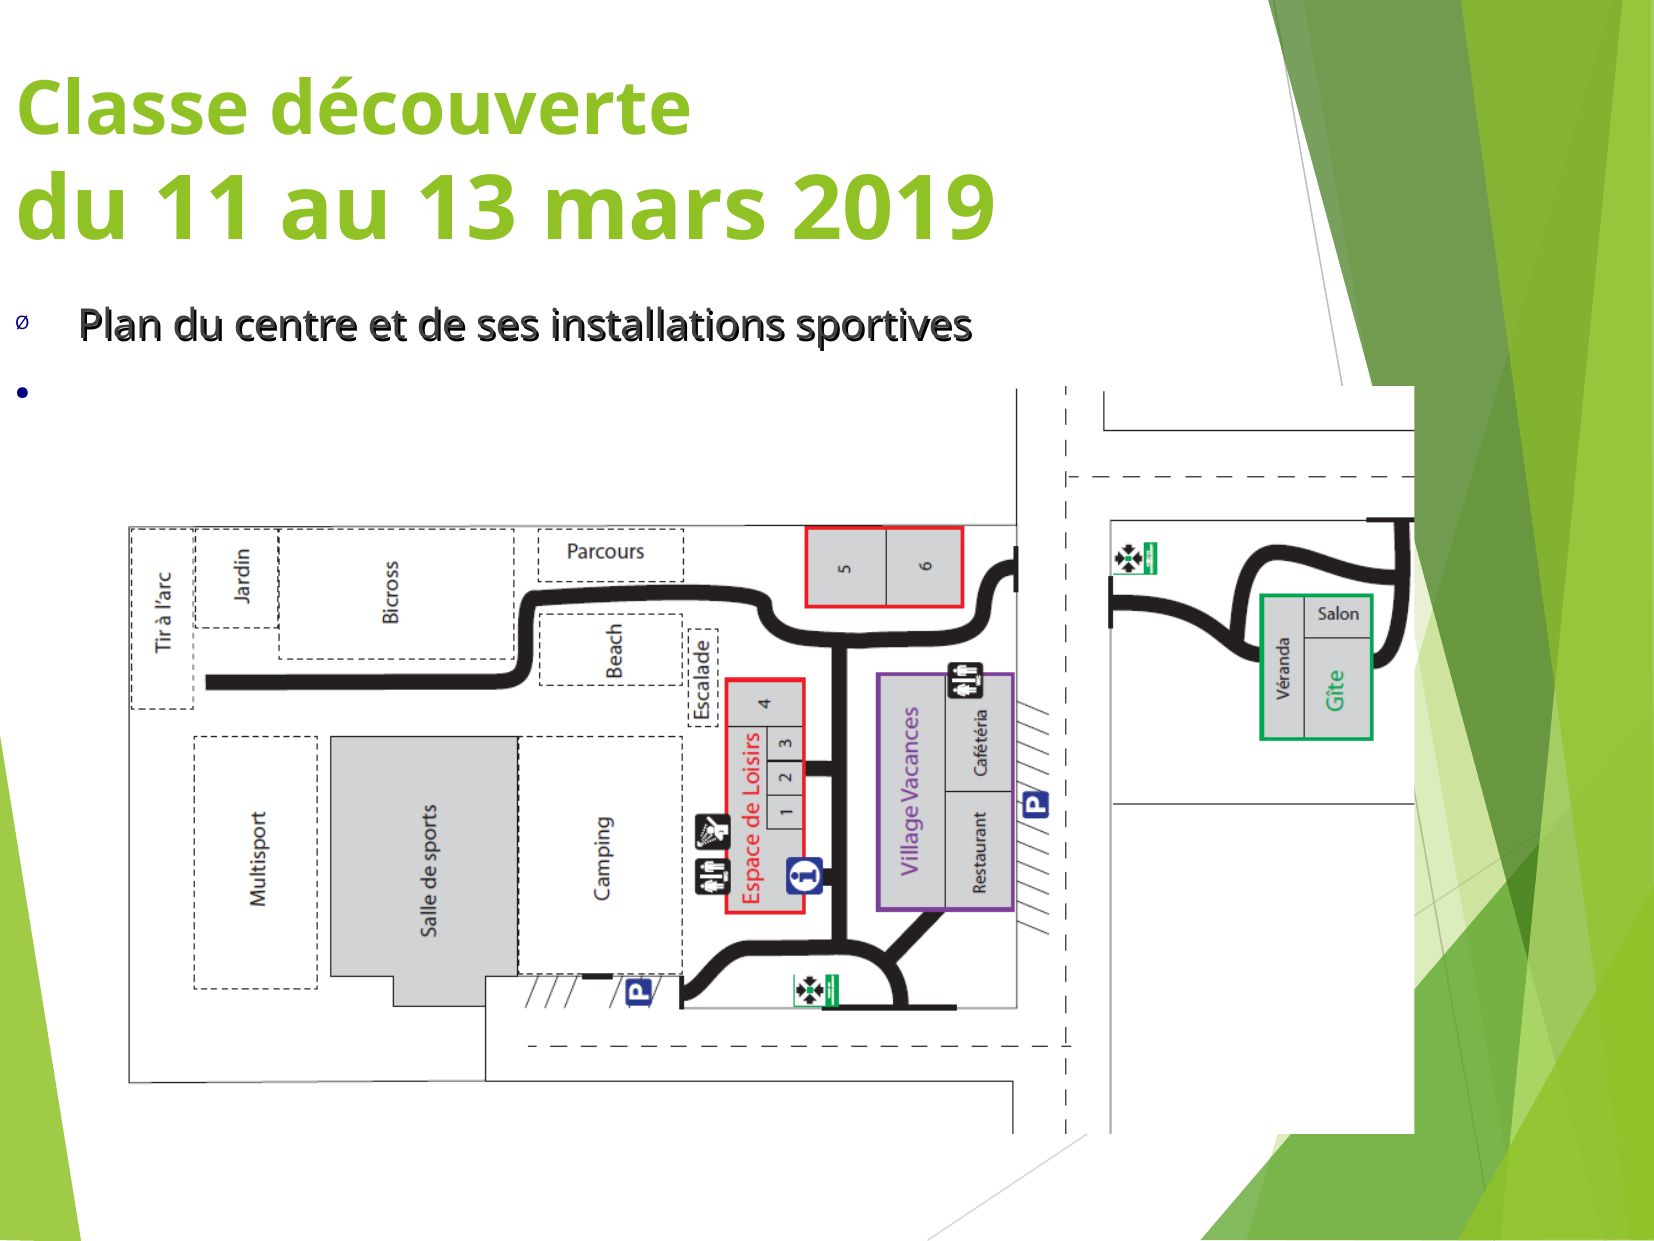

# Classe découverte du 11 au 13 mars 2019
Plan du centre et de ses installations sportives